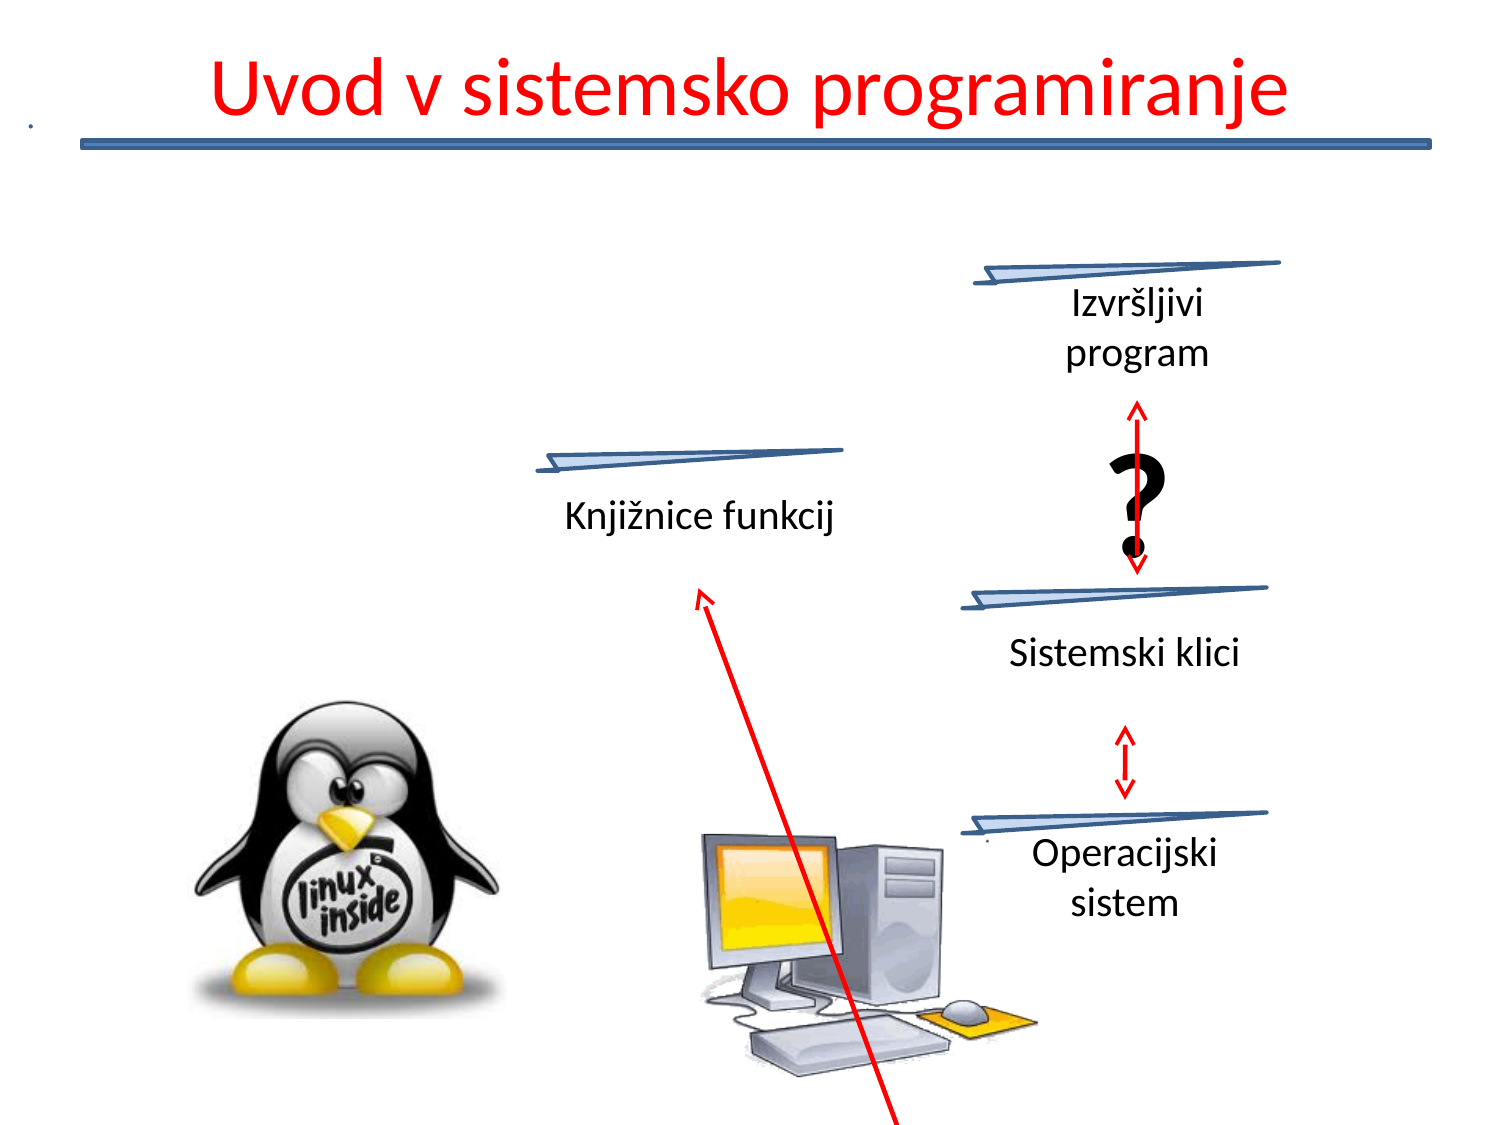

# Uvod v sistemsko programiranje
Izvršljivi program
?
Knjižnice funkcij
Sistemski klici
Operacijski sistem